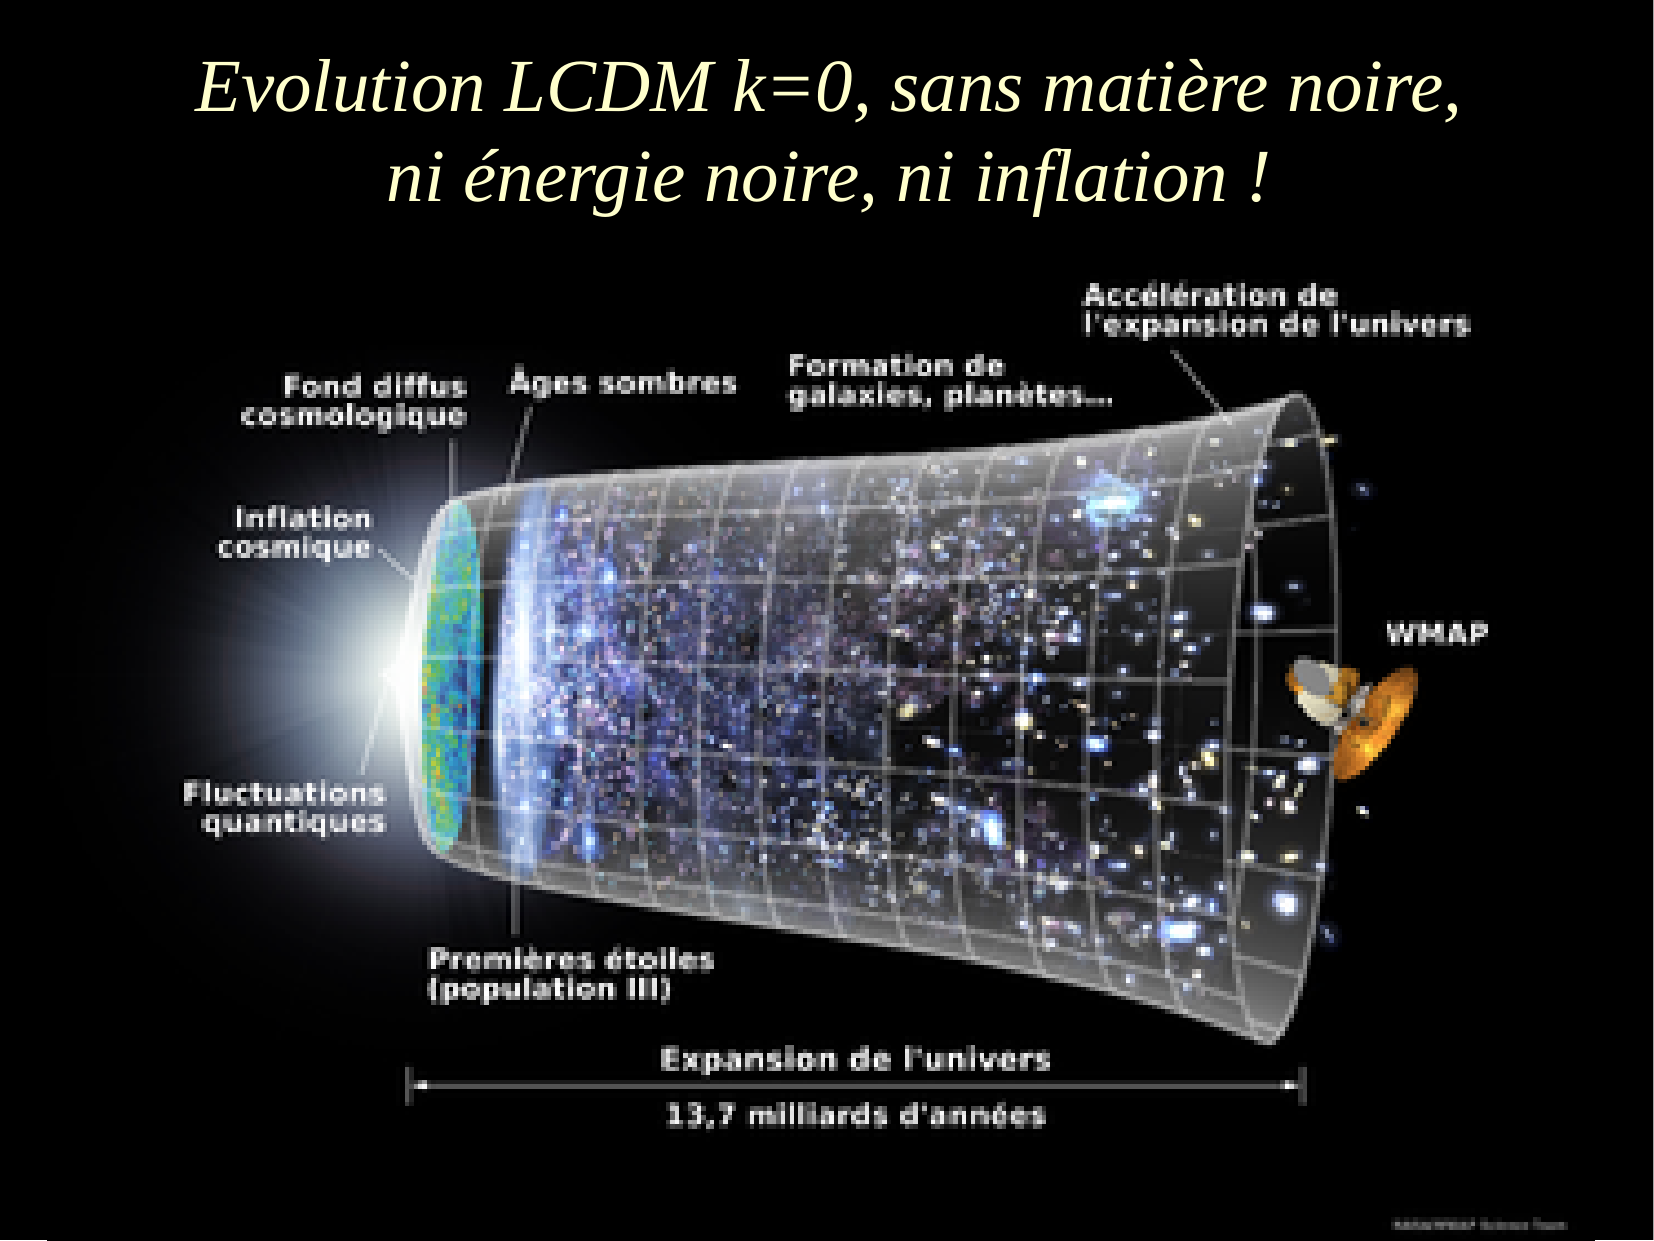

Evolution LCDM k=0, sans matière noire,
ni énergie noire, ni inflation !
#